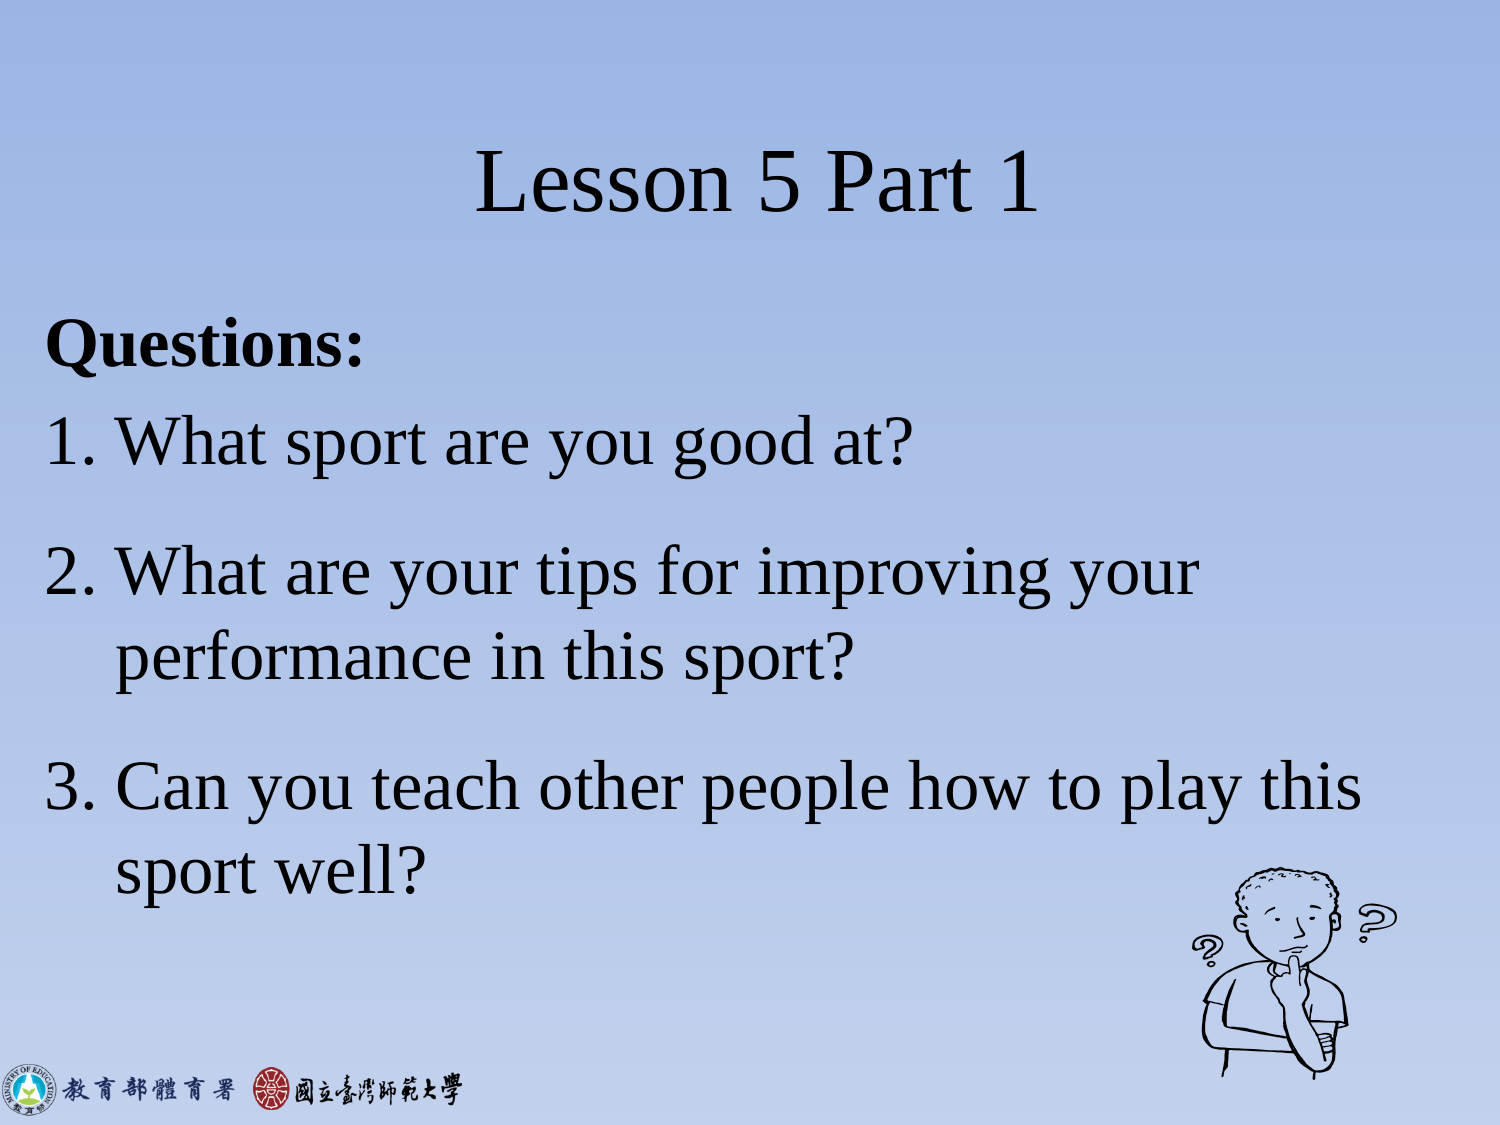

Lesson 5 Part 1
Questions:
1. What sport are you good at?
2. What are your tips for improving your
 performance in this sport?
3. Can you teach other people how to play this
 sport well?